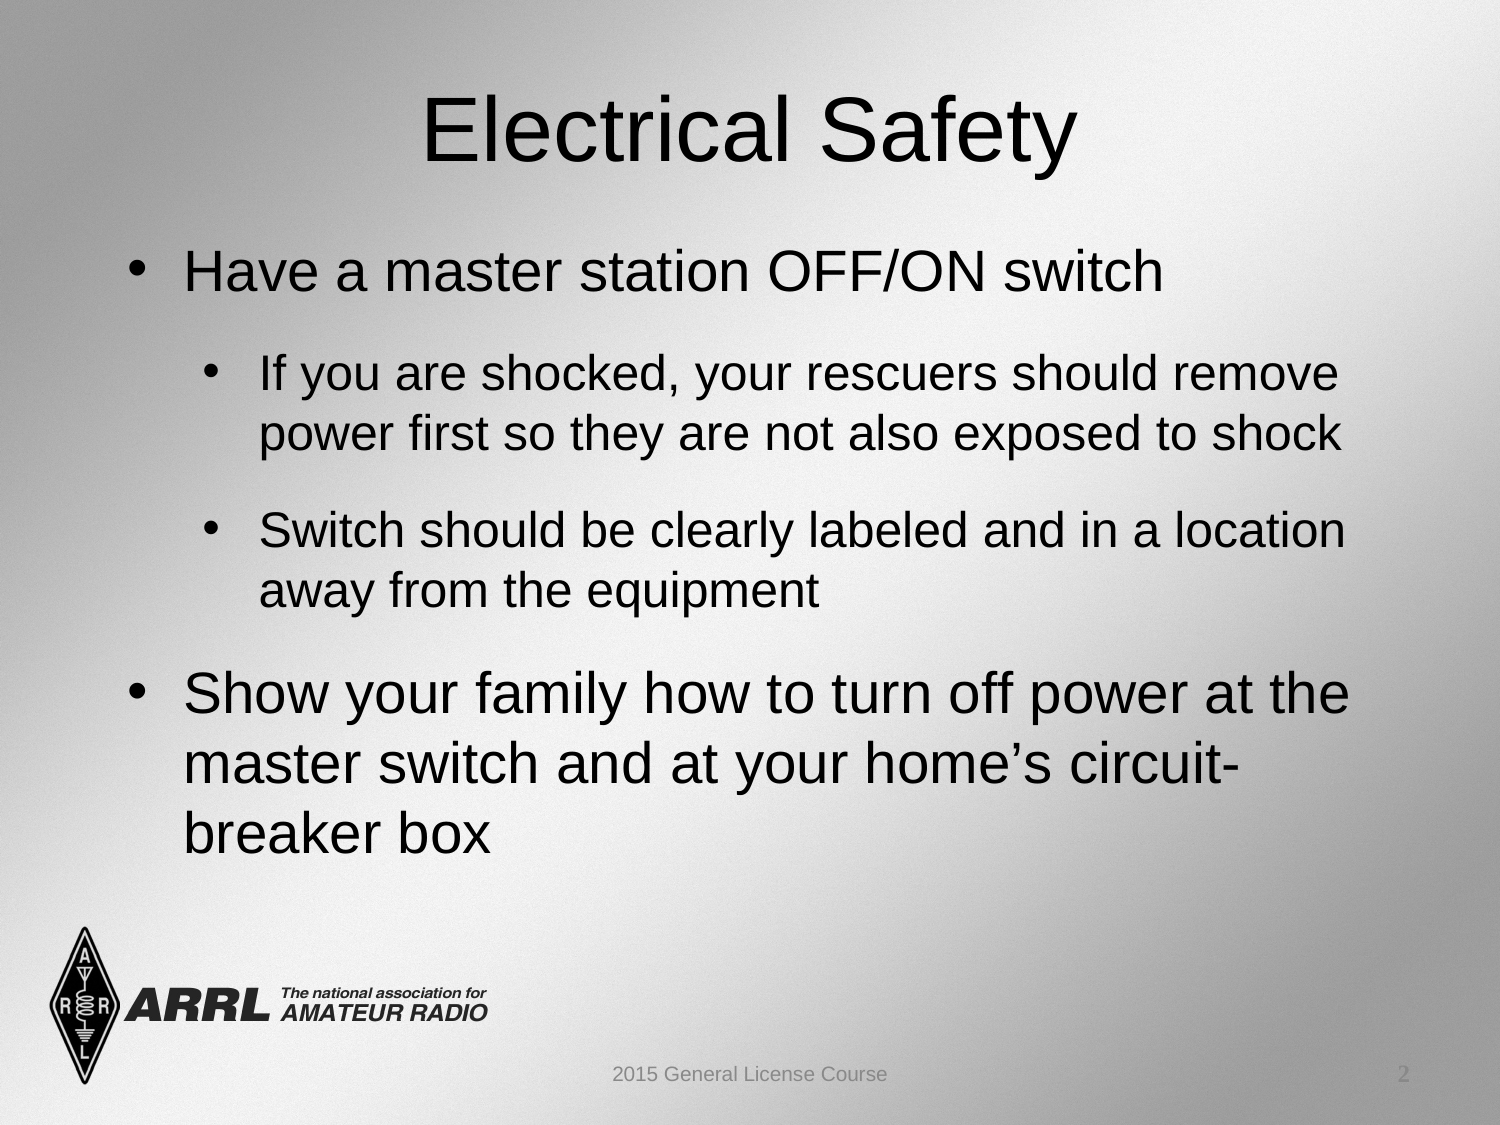

Electrical Safety
Have a master station OFF/ON switch
If you are shocked, your rescuers should remove power first so they are not also exposed to shock
Switch should be clearly labeled and in a location away from the equipment
Show your family how to turn off power at the master switch and at your home’s circuit-breaker box
2015 General License Course